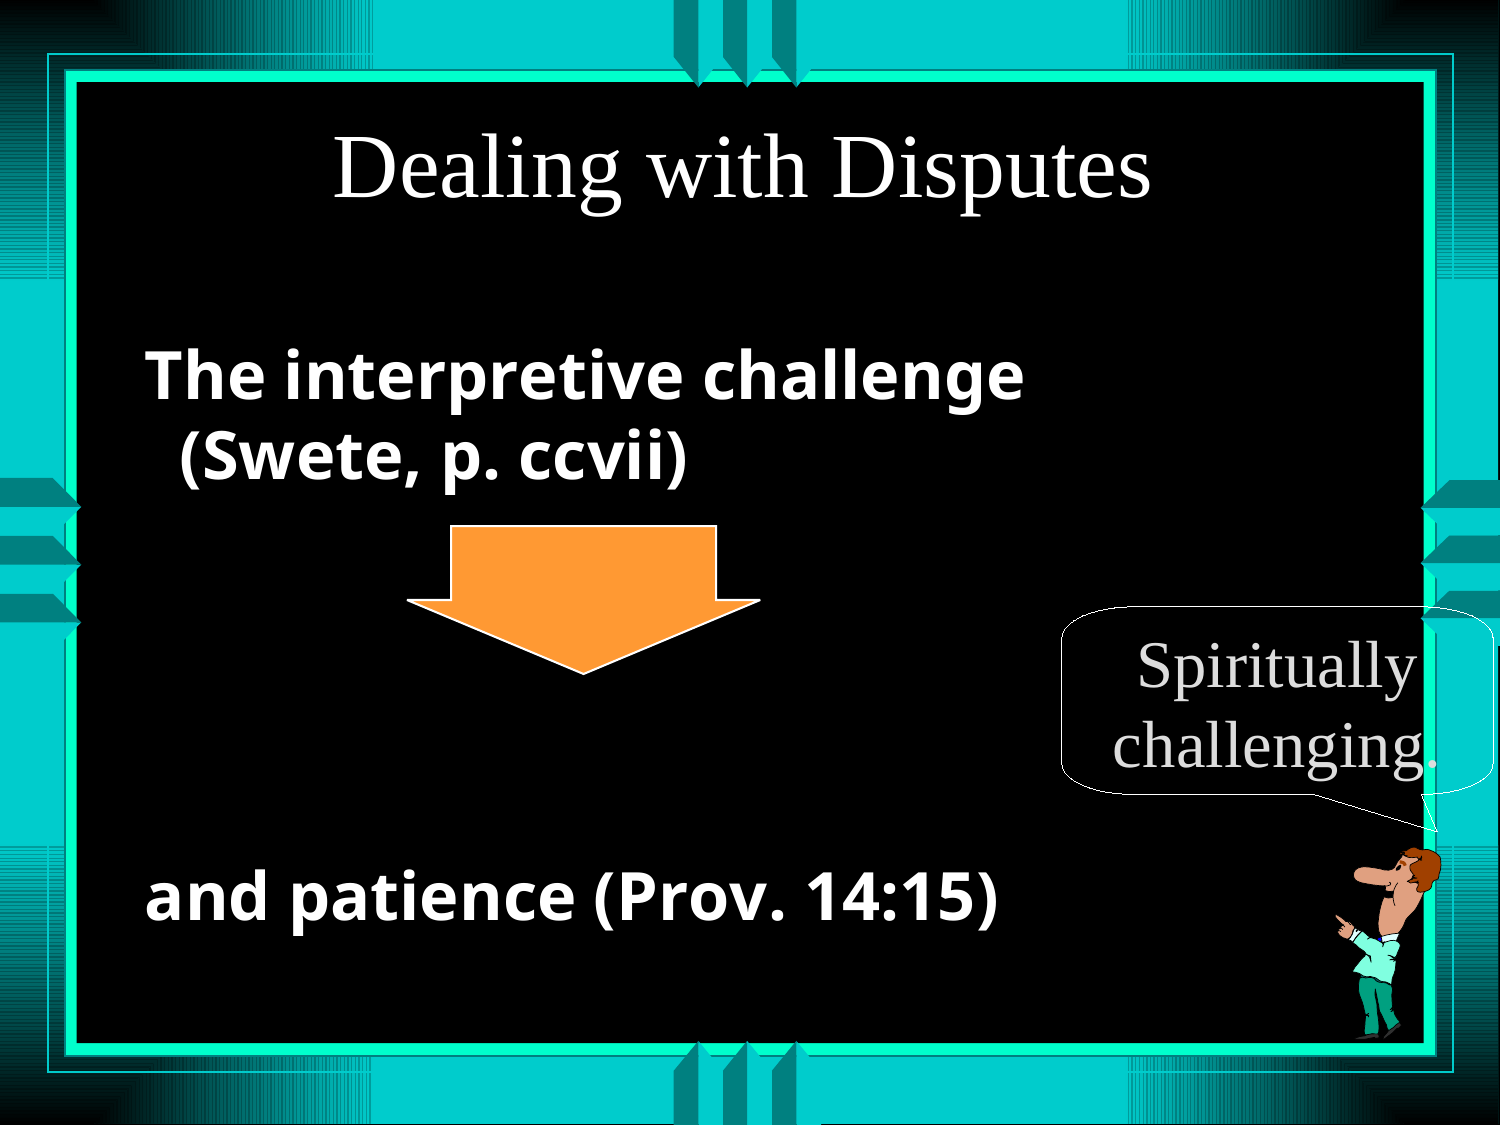

# Dealing with Disputes
 The interpretive challenge
 (Swete, p. ccvii)
 and patience (Prov. 14:15)
Spiritually
challenging.